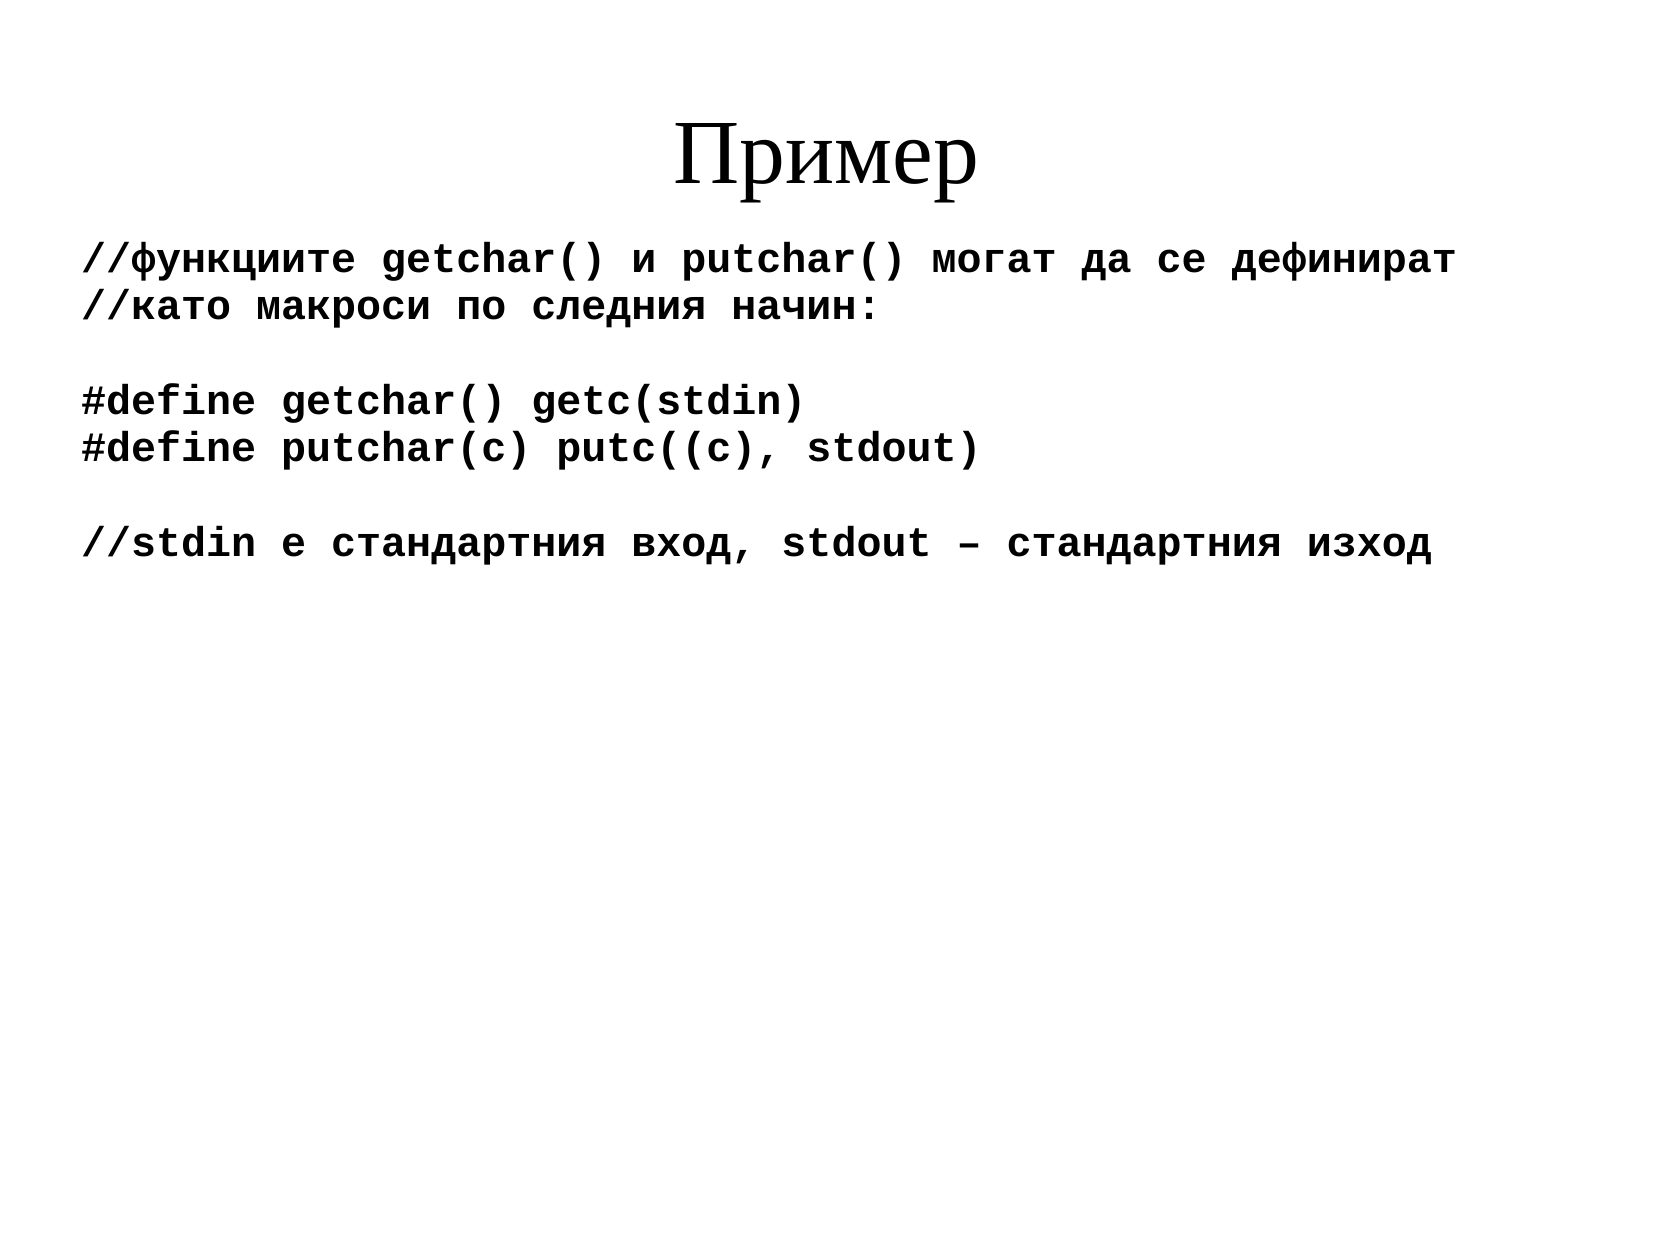

# Пример
//функциите getchar() и putchar() могат да се дефинират
//като макроси по следния начин:
#define getchar() getc(stdin)
#define putchar(c) putc((c), stdout)
//stdin е стандартния вход, stdout – стандартния изход